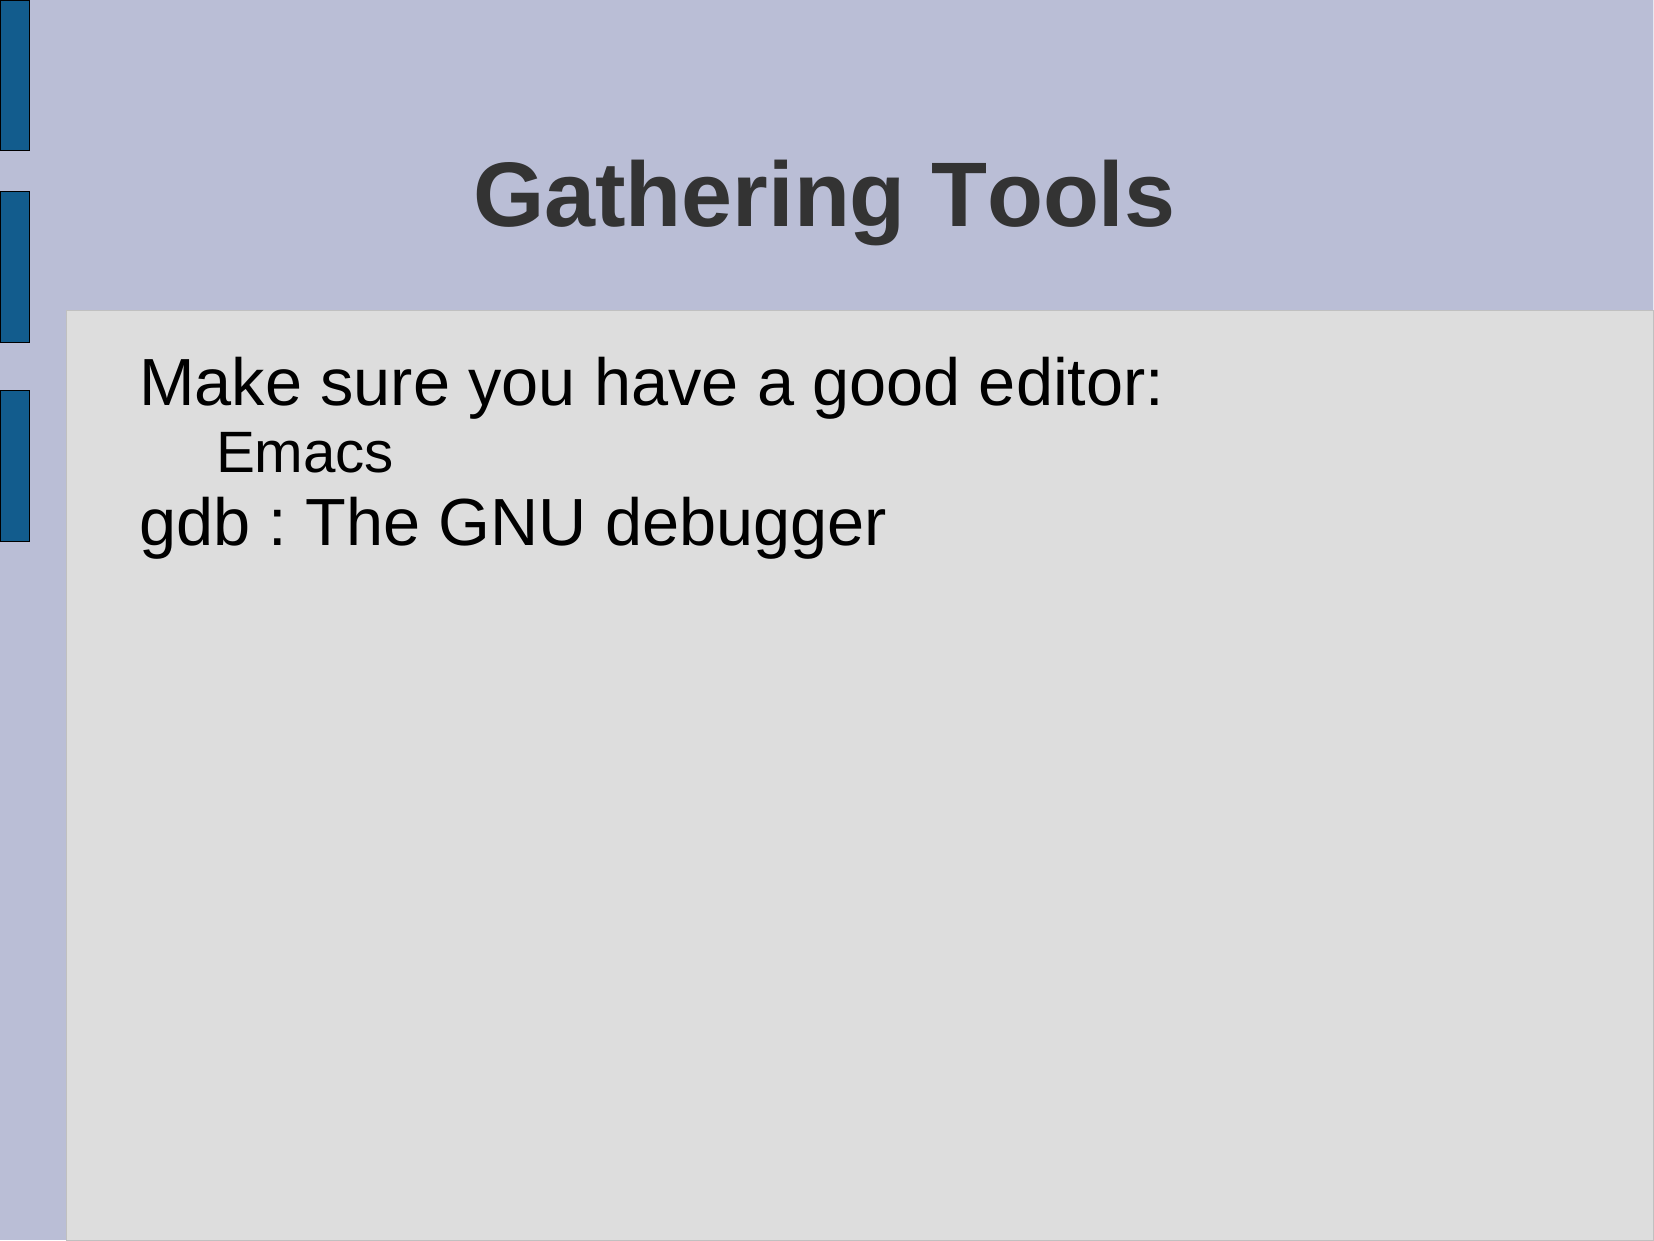

# Gathering Tools
Make sure you have a good editor:
Emacs
gdb : The GNU debugger